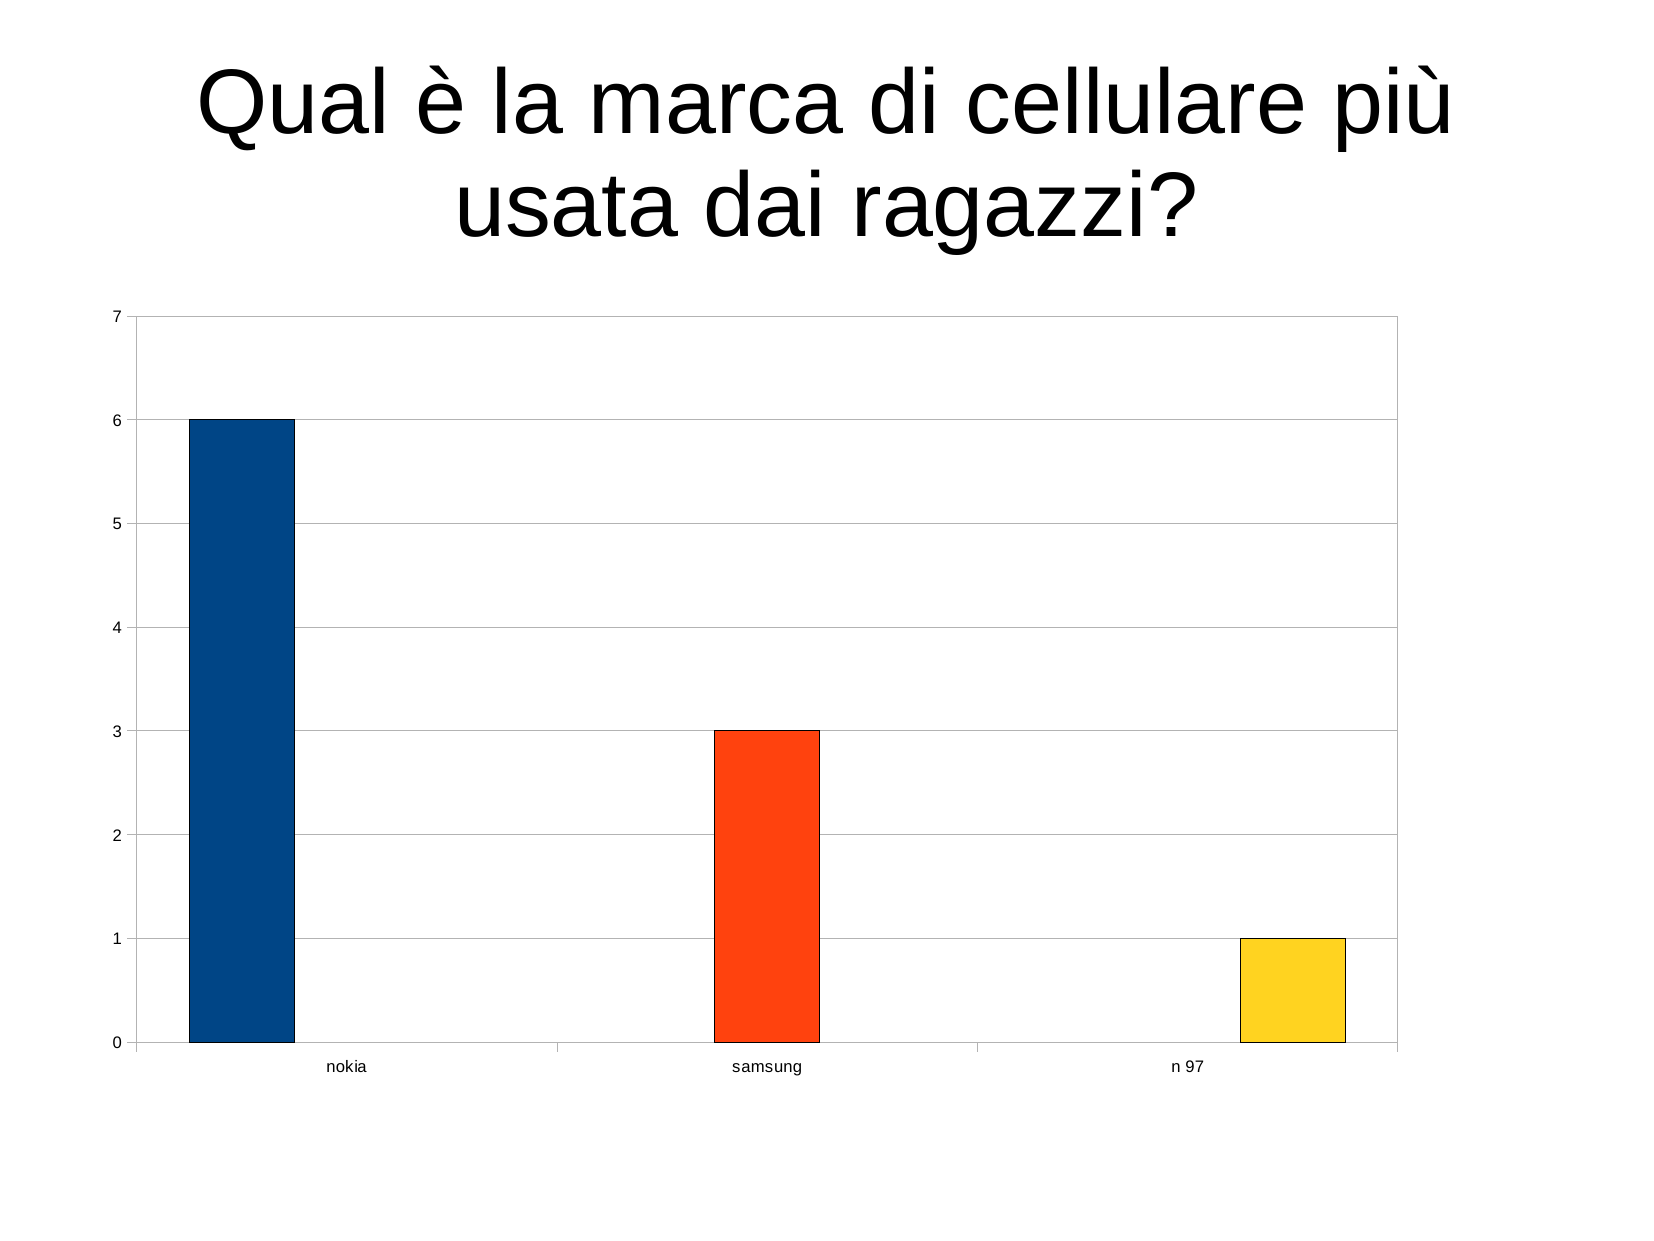

# Qual è la marca di cellulare più usata dai ragazzi?
### Chart
| Category | Colonna 1 | Colonna 2 | Colonna 3 |
|---|---|---|---|
| nokia | 6.0 | None | None |
| samsung | None | 3.0 | None |
| n 97 | None | None | 1.0 |